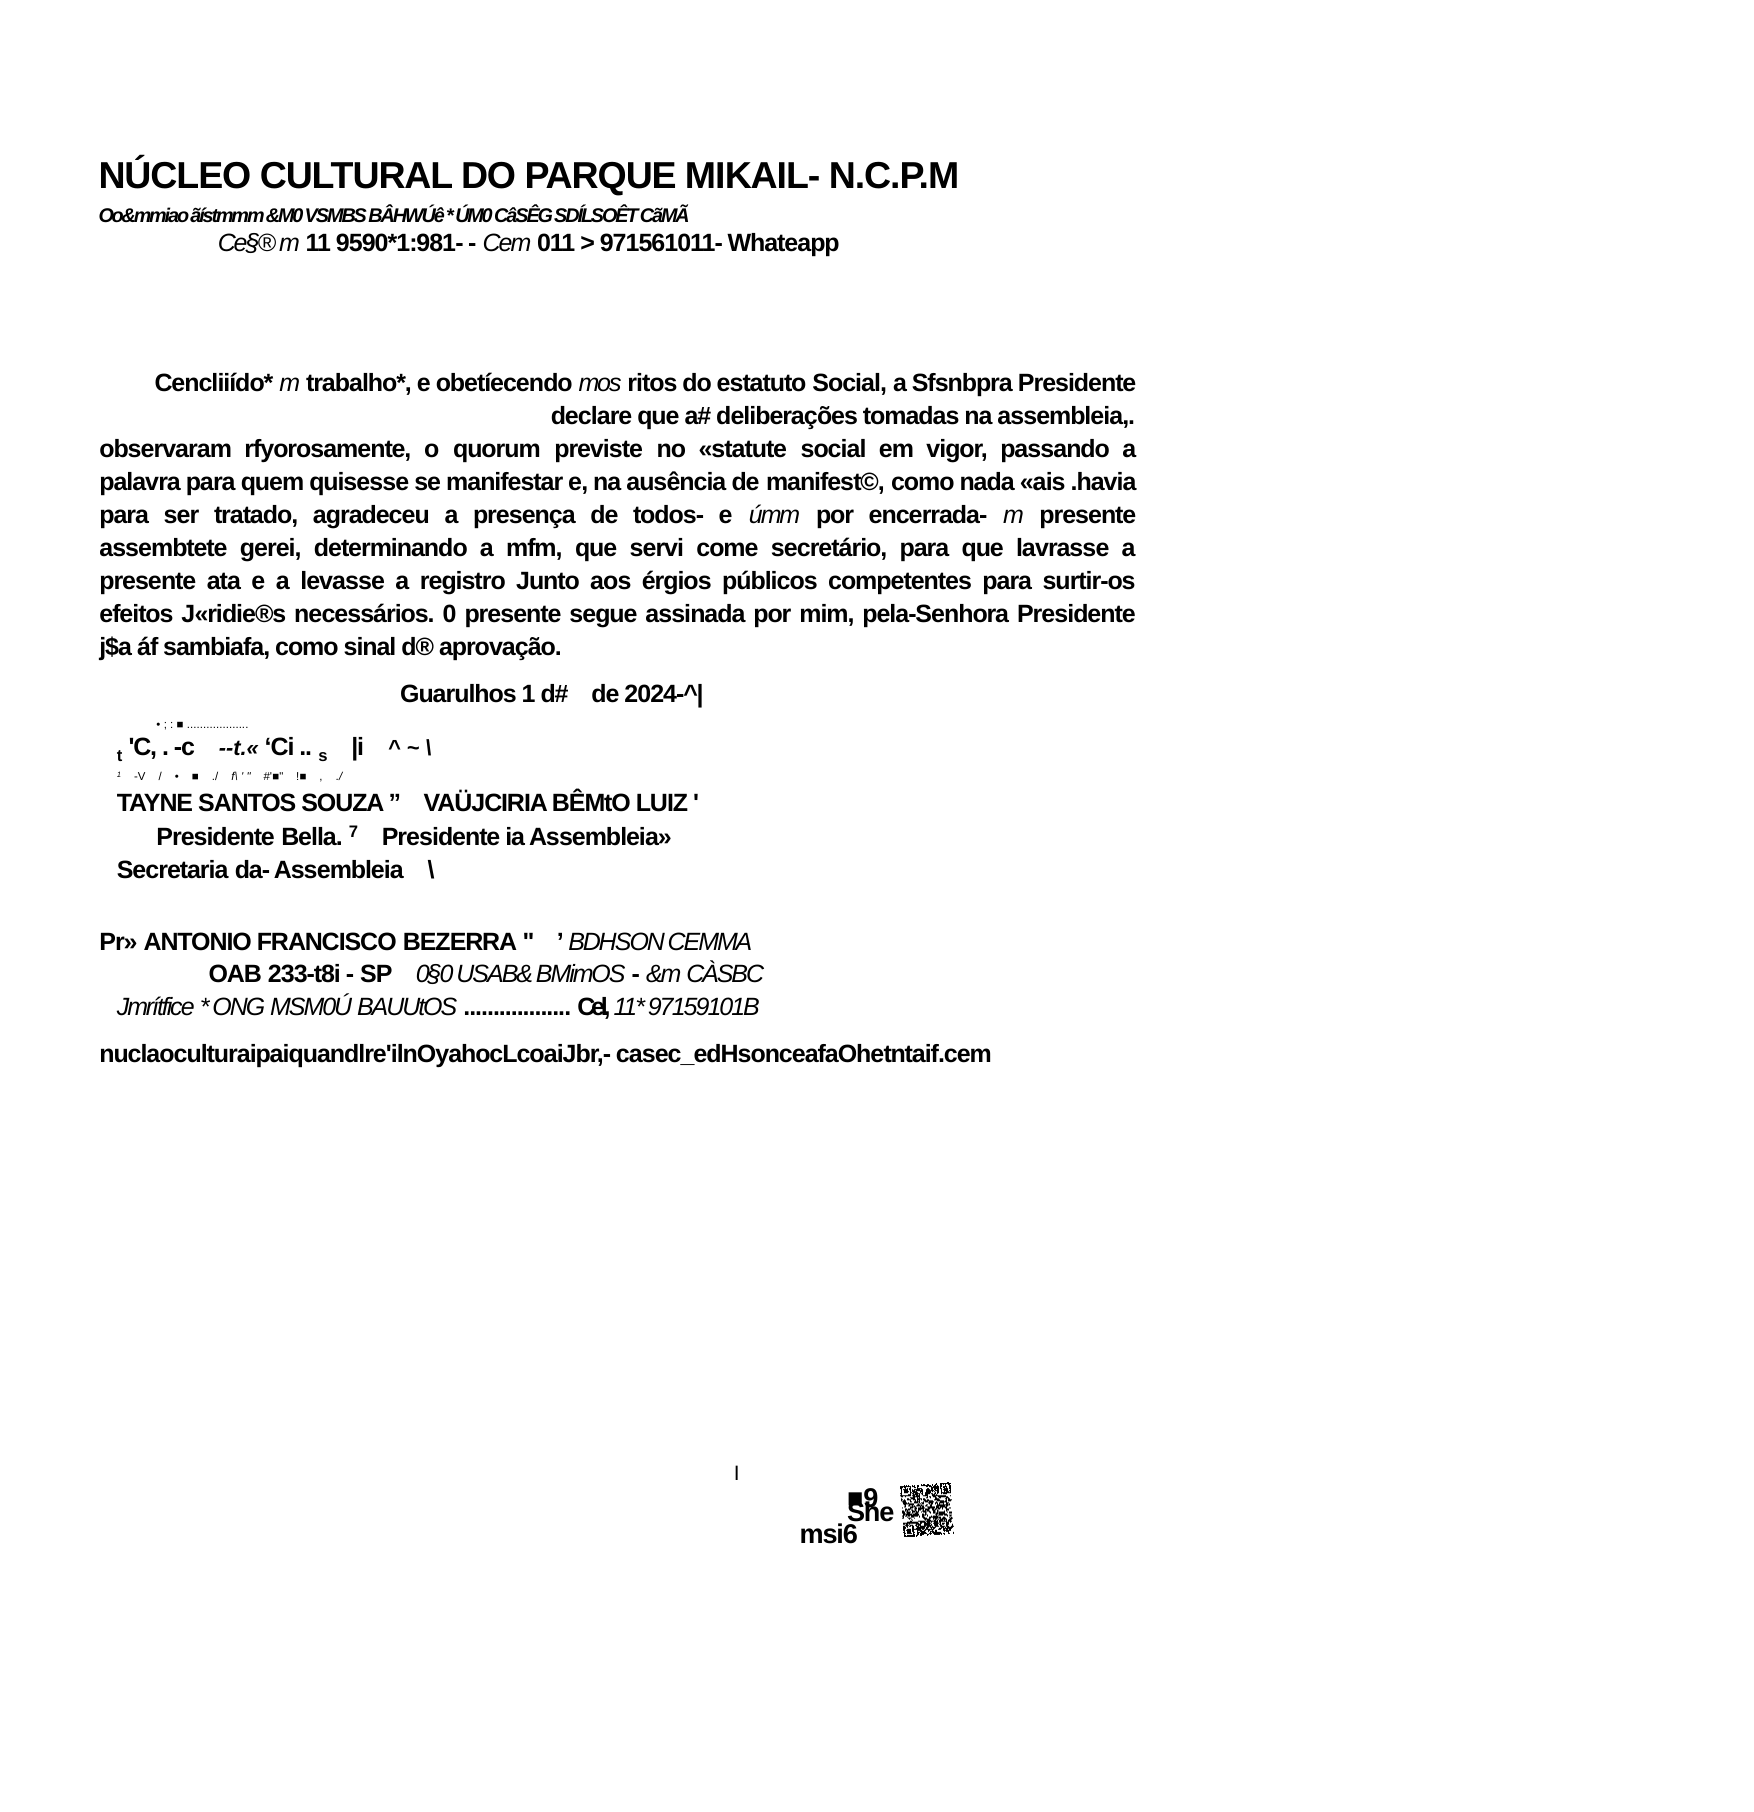

NÚCLEO CULTURAL DO PARQUE MIKAIL- N.C.P.M
Oo&mmiao ãístmmm &M0 VSMBS BÂHWÚê * ÚM0 CâSÊG SDÍLSOÊT CãMÃ
Ce§® m 11 9590*1:981- - Cem 011 > 971561011- Whateapp
Cencliiído* m trabalho*, e obetíecendo mos ritos do estatuto Social, a Sfsnbpra Presidente declare que a# deliberações tomadas na assembleia,.
observaram rfyorosamente, o quorum previste no «statute social em vigor, passando a palavra para quem quisesse se manifestar e, na ausência de manifest©, como nada «ais .havia para ser tratado, agradeceu a presença de todos- e úmm por encerrada- m presente assembtete gerei, determinando a mfm, que servi come secretário, para que lavrasse a presente ata e a levasse a registro Junto aos érgios públicos competentes para surtir-os efeitos J«ridie®s necessários. 0 presente segue assinada por mim, pela-Senhora Presidente j$a áf sambiafa, como sinal d® aprovação.
Guarulhos 1 d# de 2024-^|
• ; : ■ ...................
t 'C, . -c --t.« ‘Ci .. s |i ^ ~ \
1 -V / • ■ ./ f\ ' " #'■" !■ , ./
TAYNE SANTOS SOUZA ” VAÜJCIRIA BÊMtO LUIZ '
Presidente Bella. 7 Presidente ia Assembleia»
Secretaria da- Assembleia \
Pr» ANTONIO FRANCISCO BEZERRA " ’ BDHSON CEMMA
OAB 233-t8i - SP 0§0 USAB& BMimOS - &m CÀSBC
Jmrítfice * ONG MSM0Ú BAUUtOS .................. Cel, 11* 97159101B
nuclaoculturaipaiquandlre'ilnOyahocLcoaiJbr,- casec_edHsonceafaOhetntaif.cem
I
■9
She
msi6